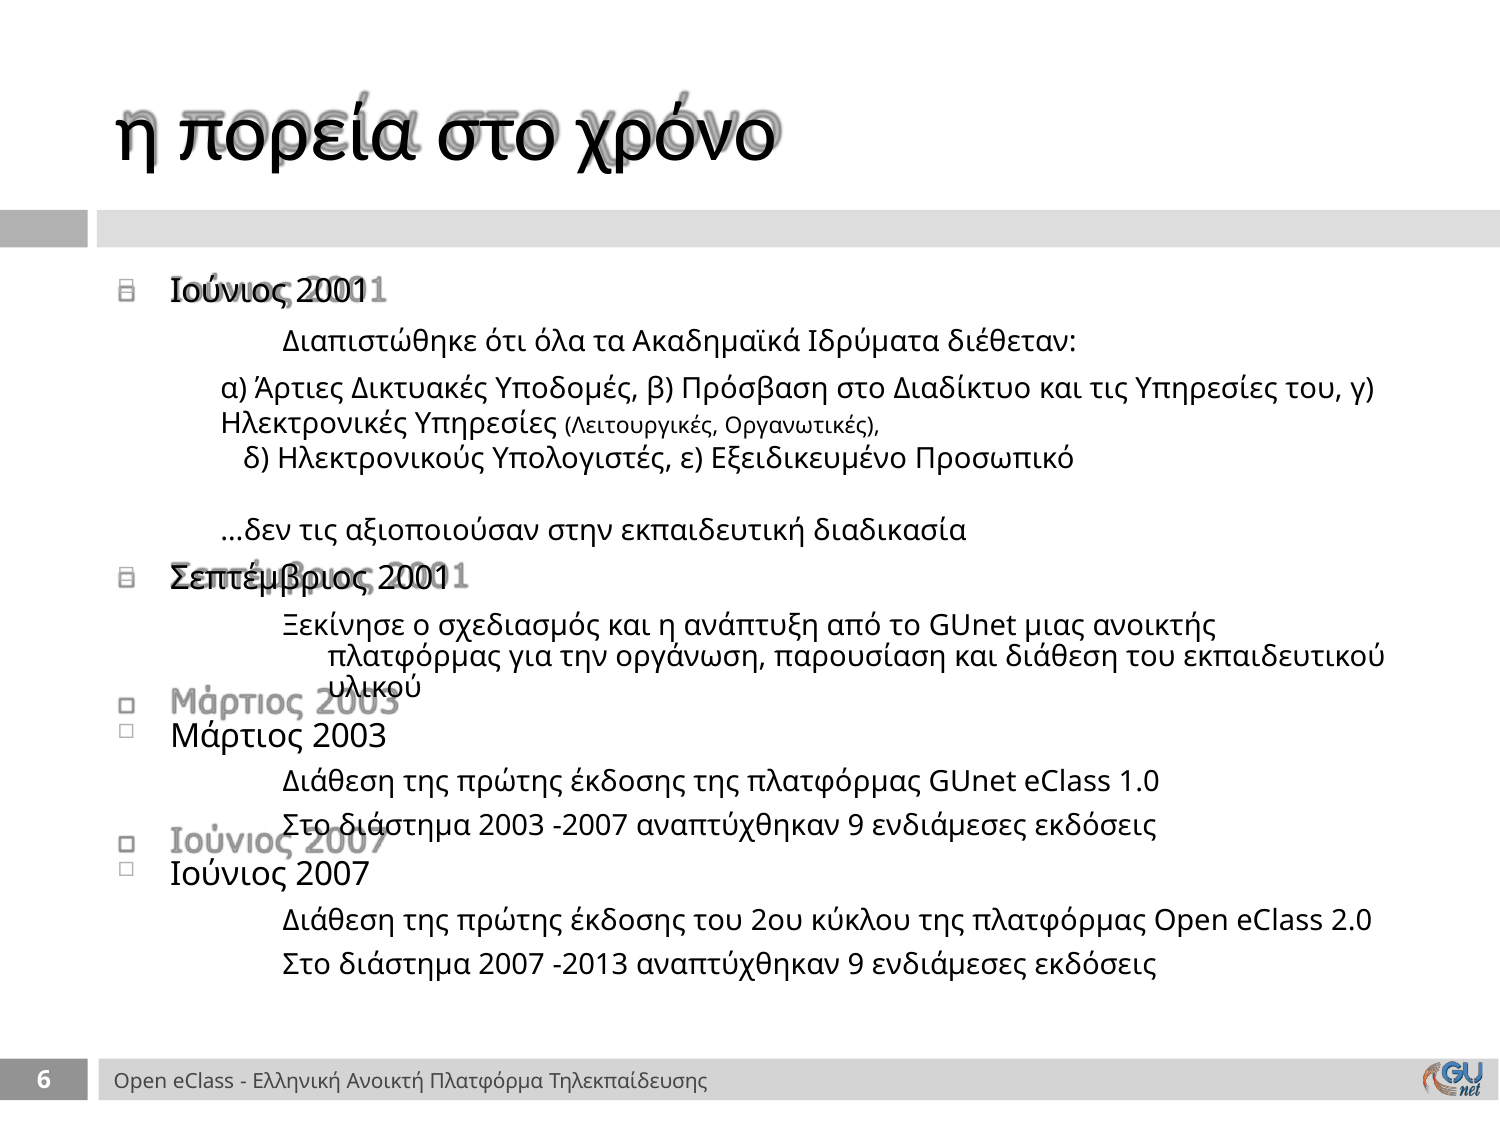

# η πορεία στο χρόνο
Ιούνιος 2001
Διαπιστώθηκε ότι όλα τα Ακαδημαϊκά Ιδρύματα διέθεταν:
α) Άρτιες Δικτυακές Υποδομές, β) Πρόσβαση στο Διαδίκτυο και τις Υπηρεσίες του, γ) Ηλεκτρονικές Υπηρεσίες (Λειτουργικές, Οργανωτικές),
δ) Ηλεκτρονικούς Υπολογιστές, ε) Εξειδικευμένο Προσωπικό
…δεν τις αξιοποιούσαν στην εκπαιδευτική διαδικασία
Σεπτέμβριος 2001
Ξεκίνησε ο σχεδιασμός και η ανάπτυξη από το GUnet μιας ανοικτής πλατφόρμας για την οργάνωση, παρουσίαση και διάθεση του εκπαιδευτικού υλικού
Μάρτιος 2003
Διάθεση της πρώτης έκδοσης της πλατφόρμας GUnet eClass 1.0
Στο διάστημα 2003 -2007 αναπτύχθηκαν 9 ενδιάμεσες εκδόσεις
Ιούνιος 2007
Διάθεση της πρώτης έκδοσης του 2ου κύκλου της πλατφόρμας Open eClass 2.0
Στο διάστημα 2007 -2013 αναπτύχθηκαν 9 ενδιάμεσες εκδόσεις
Open eClass - Ελληνική Ανοικτή Πλατφόρμα Τηλεκπαίδευσης